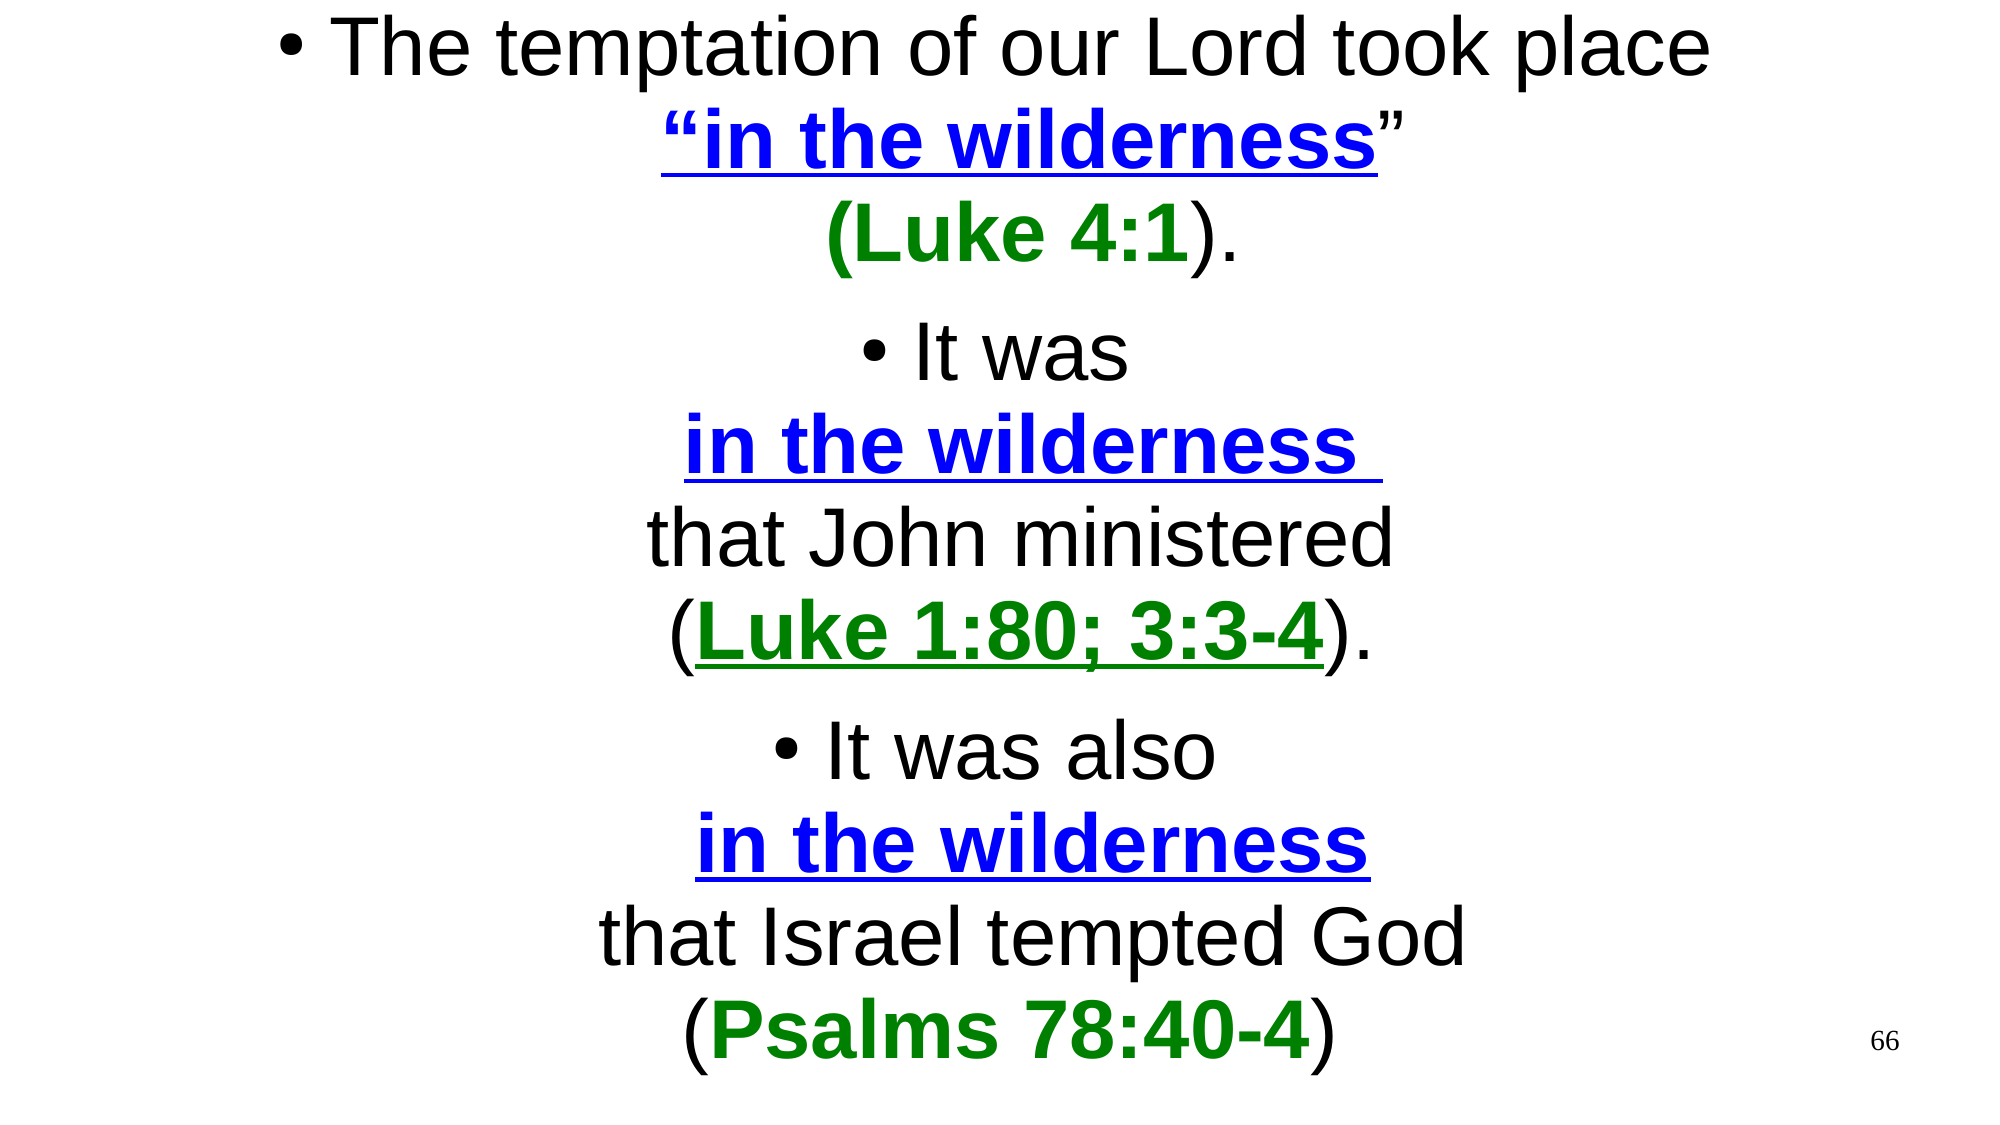

# The temptation of our Lord took place “in the wilderness” (Luke 4:1).
It was
in the wilderness
that John ministered
(Luke 1:80; 3:3-4).
It was also
in the wilderness
 that Israel tempted God
(Psalms 78:40-4)
66